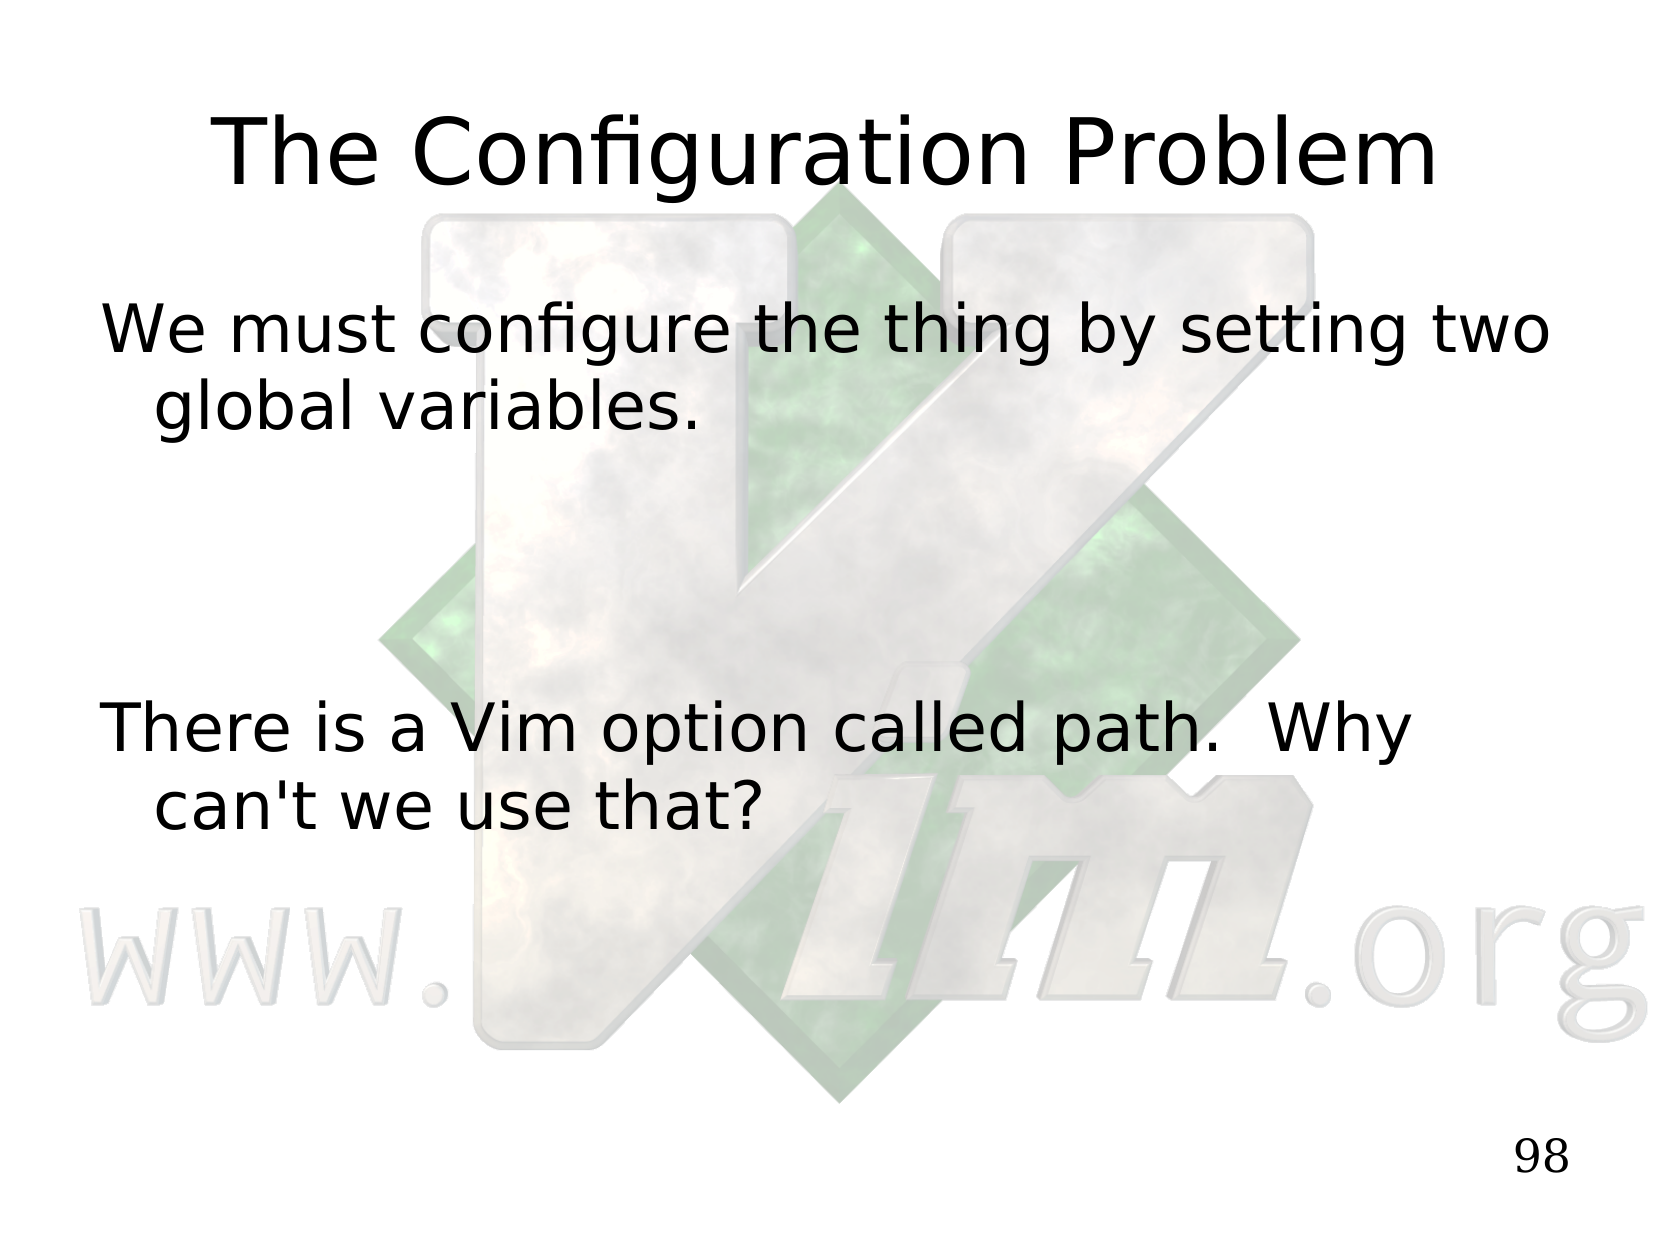

# The Configuration Problem
We must configure the thing by setting two global variables.
There is a Vim option called path. Why can't we use that?
98